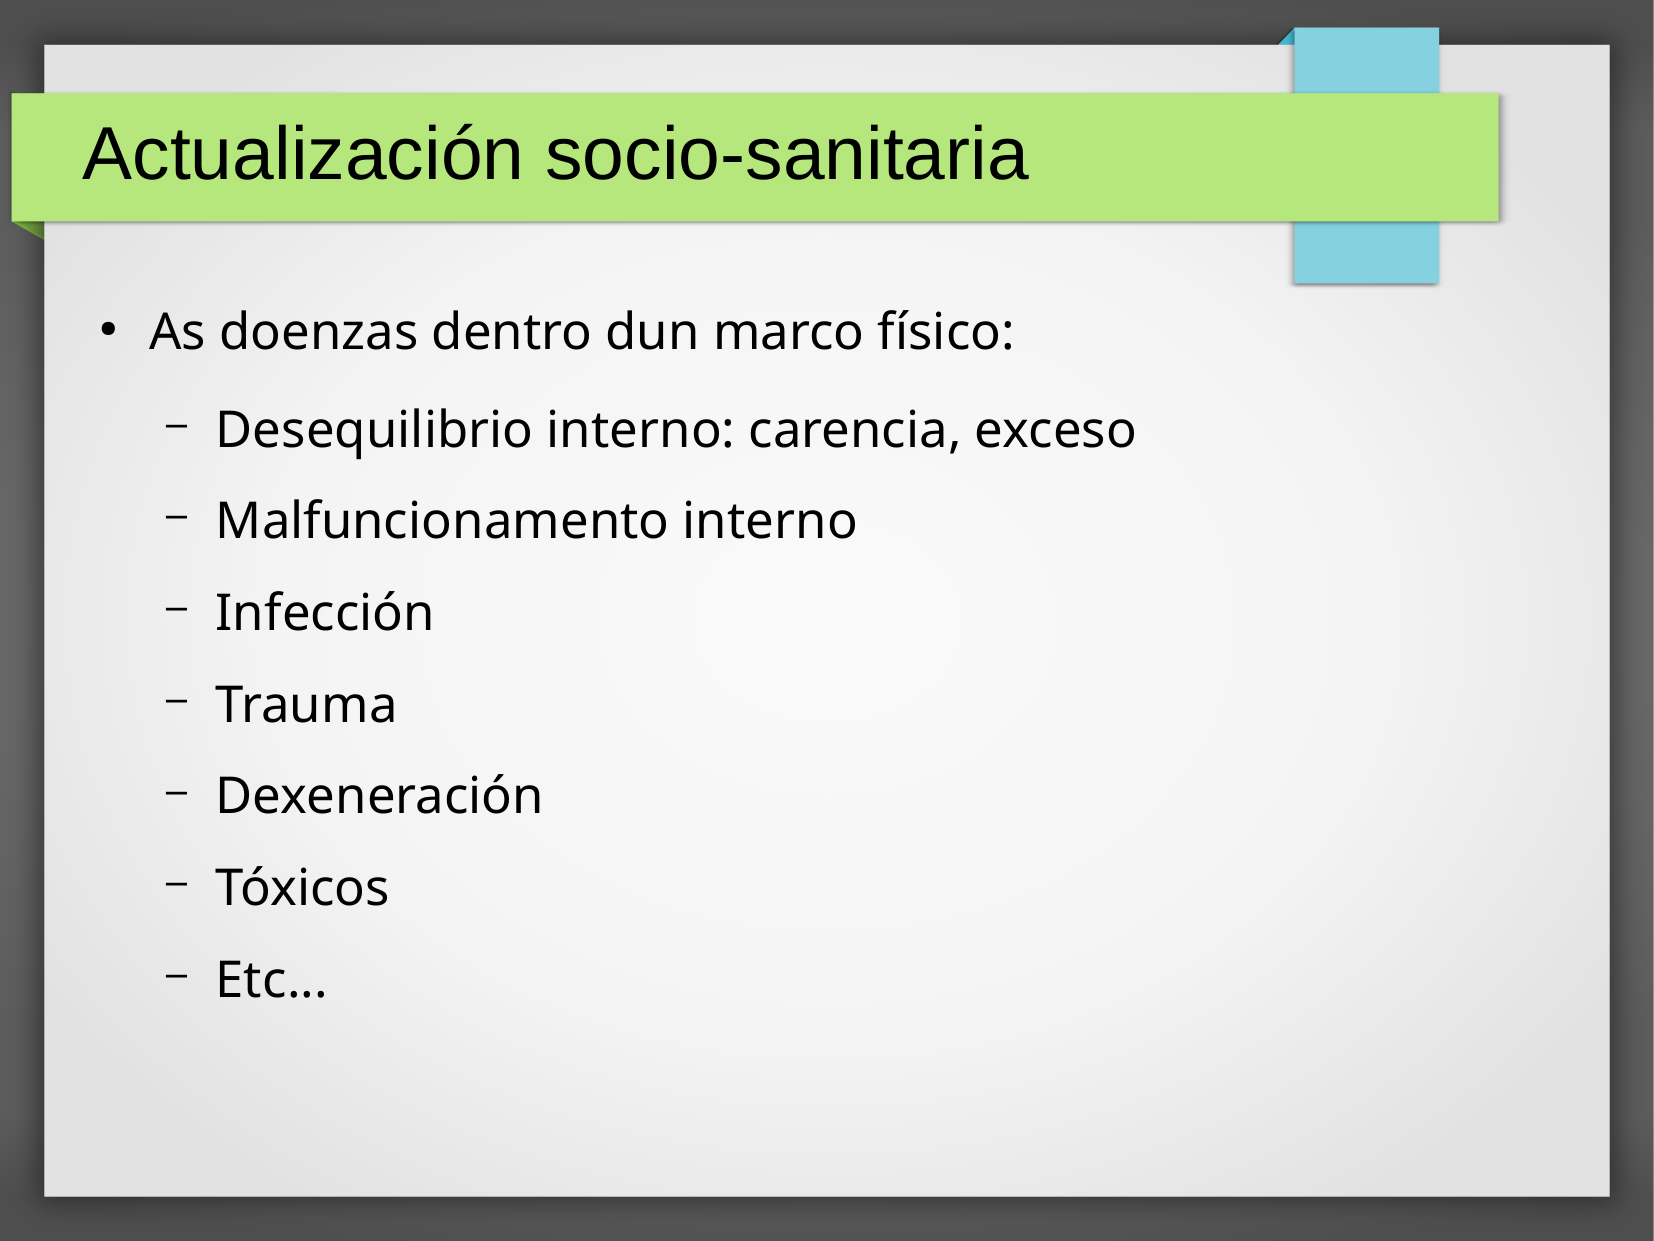

# Actualización socio-sanitaria
As doenzas dentro dun marco físico:
Desequilibrio interno: carencia, exceso
Malfuncionamento interno
Infección
Trauma
Dexeneración
Tóxicos
Etc...